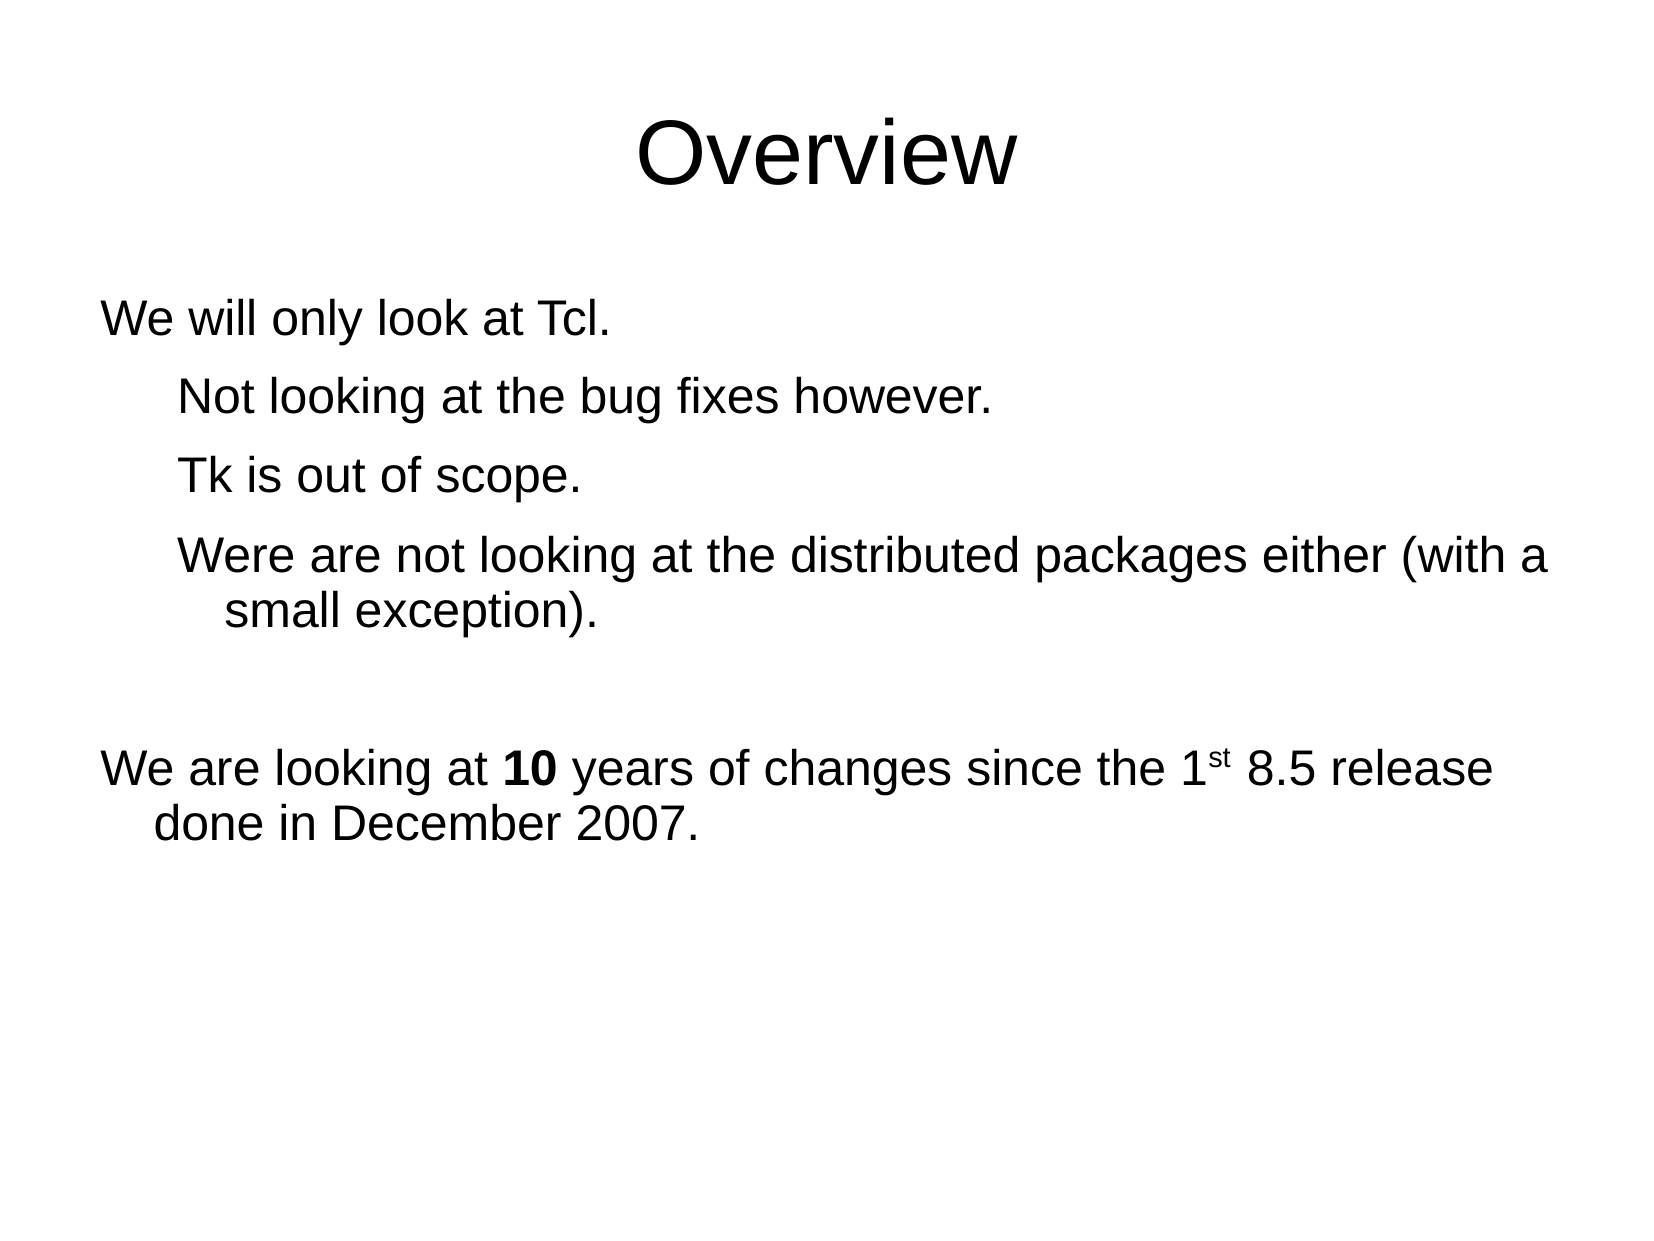

# Overview
We will only look at Tcl.
Not looking at the bug fixes however.
Tk is out of scope.
Were are not looking at the distributed packages either (with a small exception).
We are looking at 10 years of changes since the 1st 8.5 release done in December 2007.